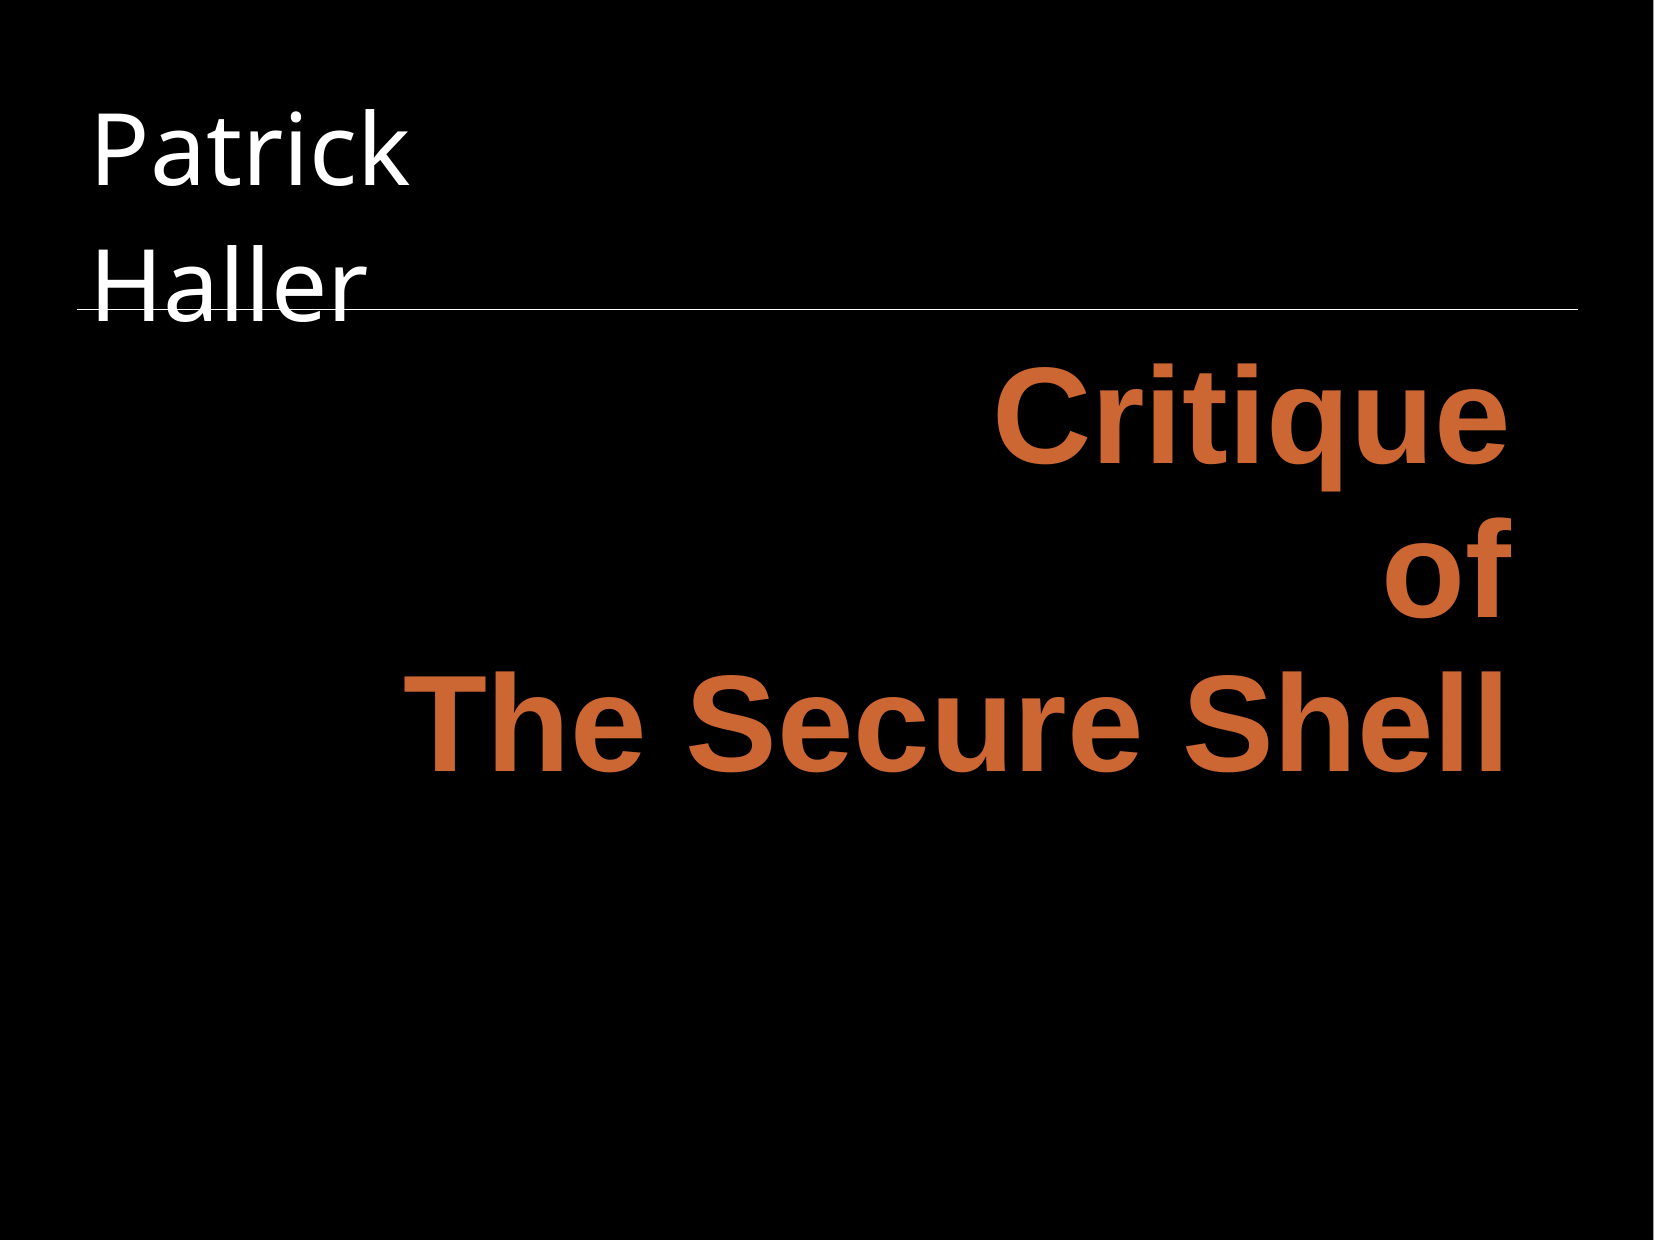

Patrick
Haller
Critique
of
The Secure Shell